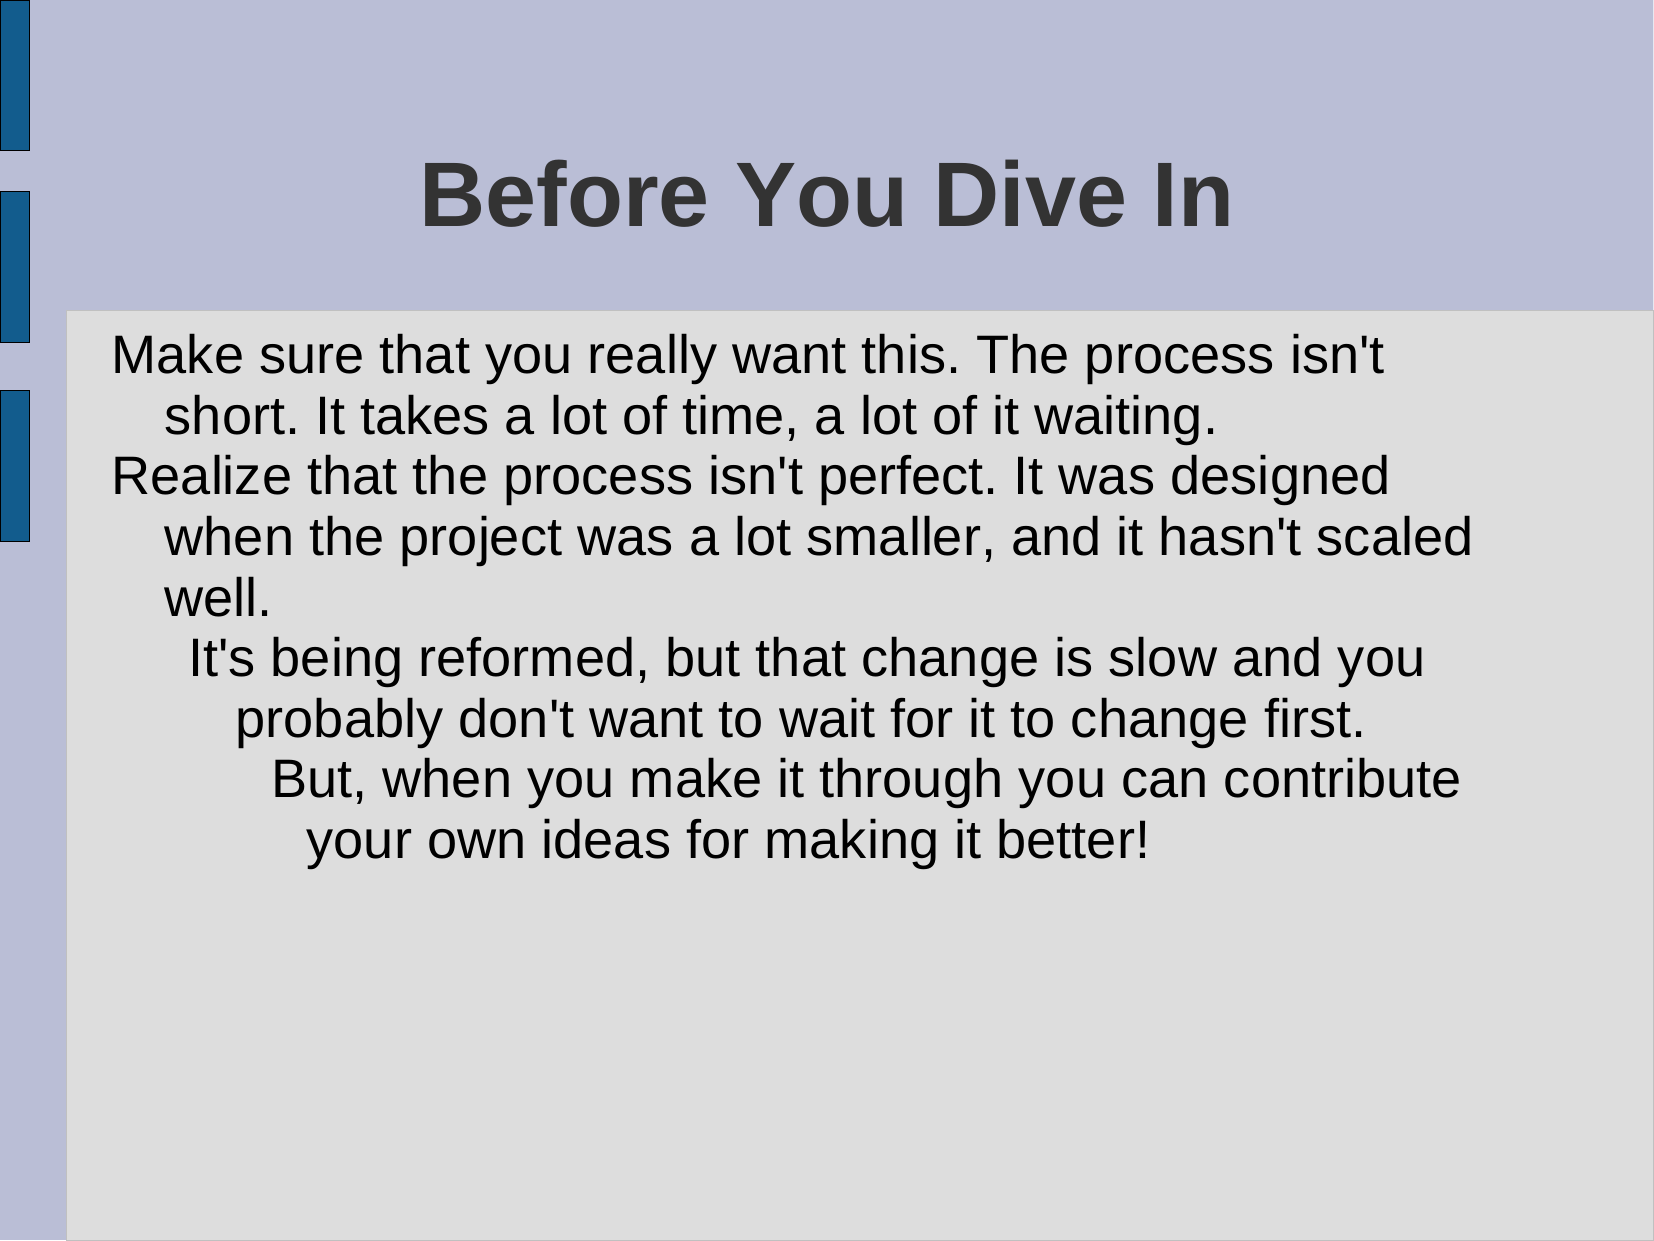

# Before You Dive In
Make sure that you really want this. The process isn't short. It takes a lot of time, a lot of it waiting.
Realize that the process isn't perfect. It was designed when the project was a lot smaller, and it hasn't scaled well.
It's being reformed, but that change is slow and you probably don't want to wait for it to change first.
But, when you make it through you can contribute your own ideas for making it better!